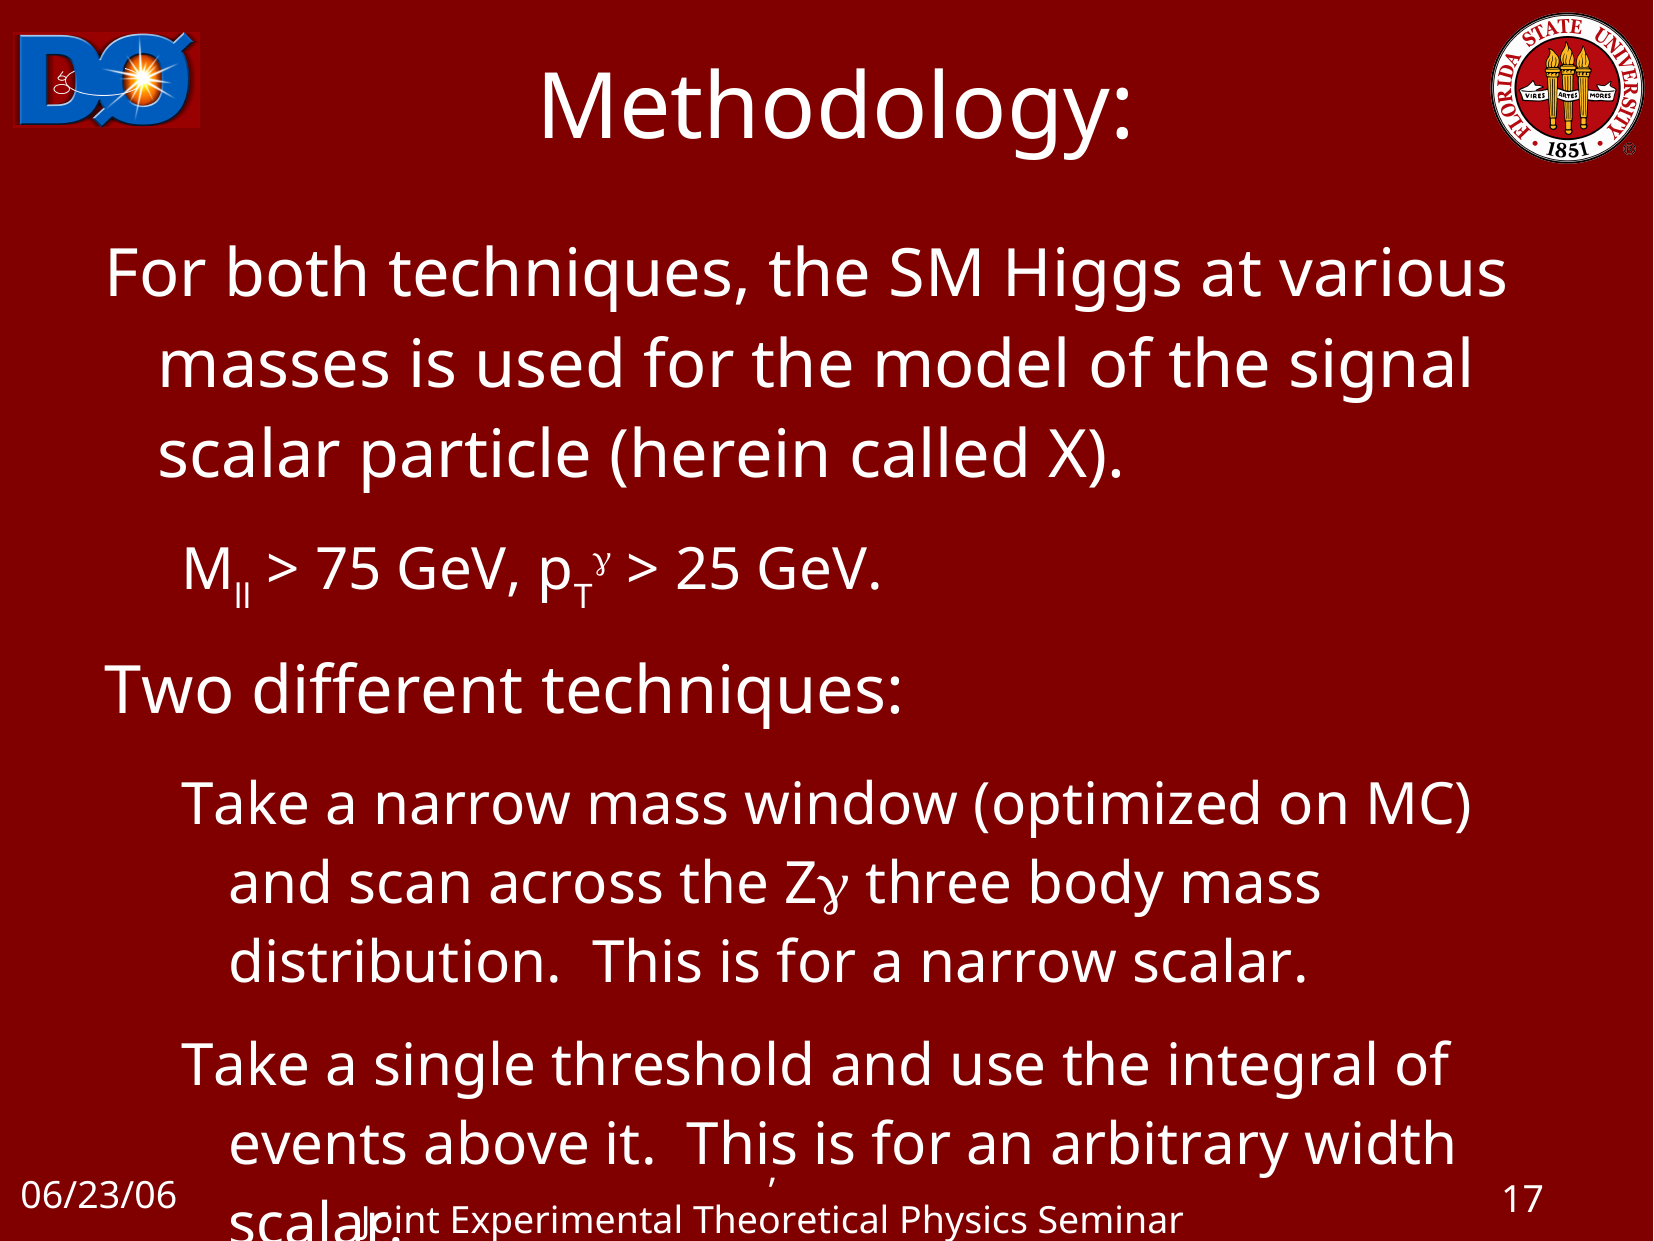

# Methodology:
For both techniques, the SM Higgs at various masses is used for the model of the signal scalar particle (herein called X).
Mll > 75 GeV, pTg > 25 GeV.
Two different techniques:
Take a narrow mass window (optimized on MC) and scan across the Zg three body mass distribution. This is for a narrow scalar.
Take a single threshold and use the integral of events above it. This is for an arbitrary width scalar.